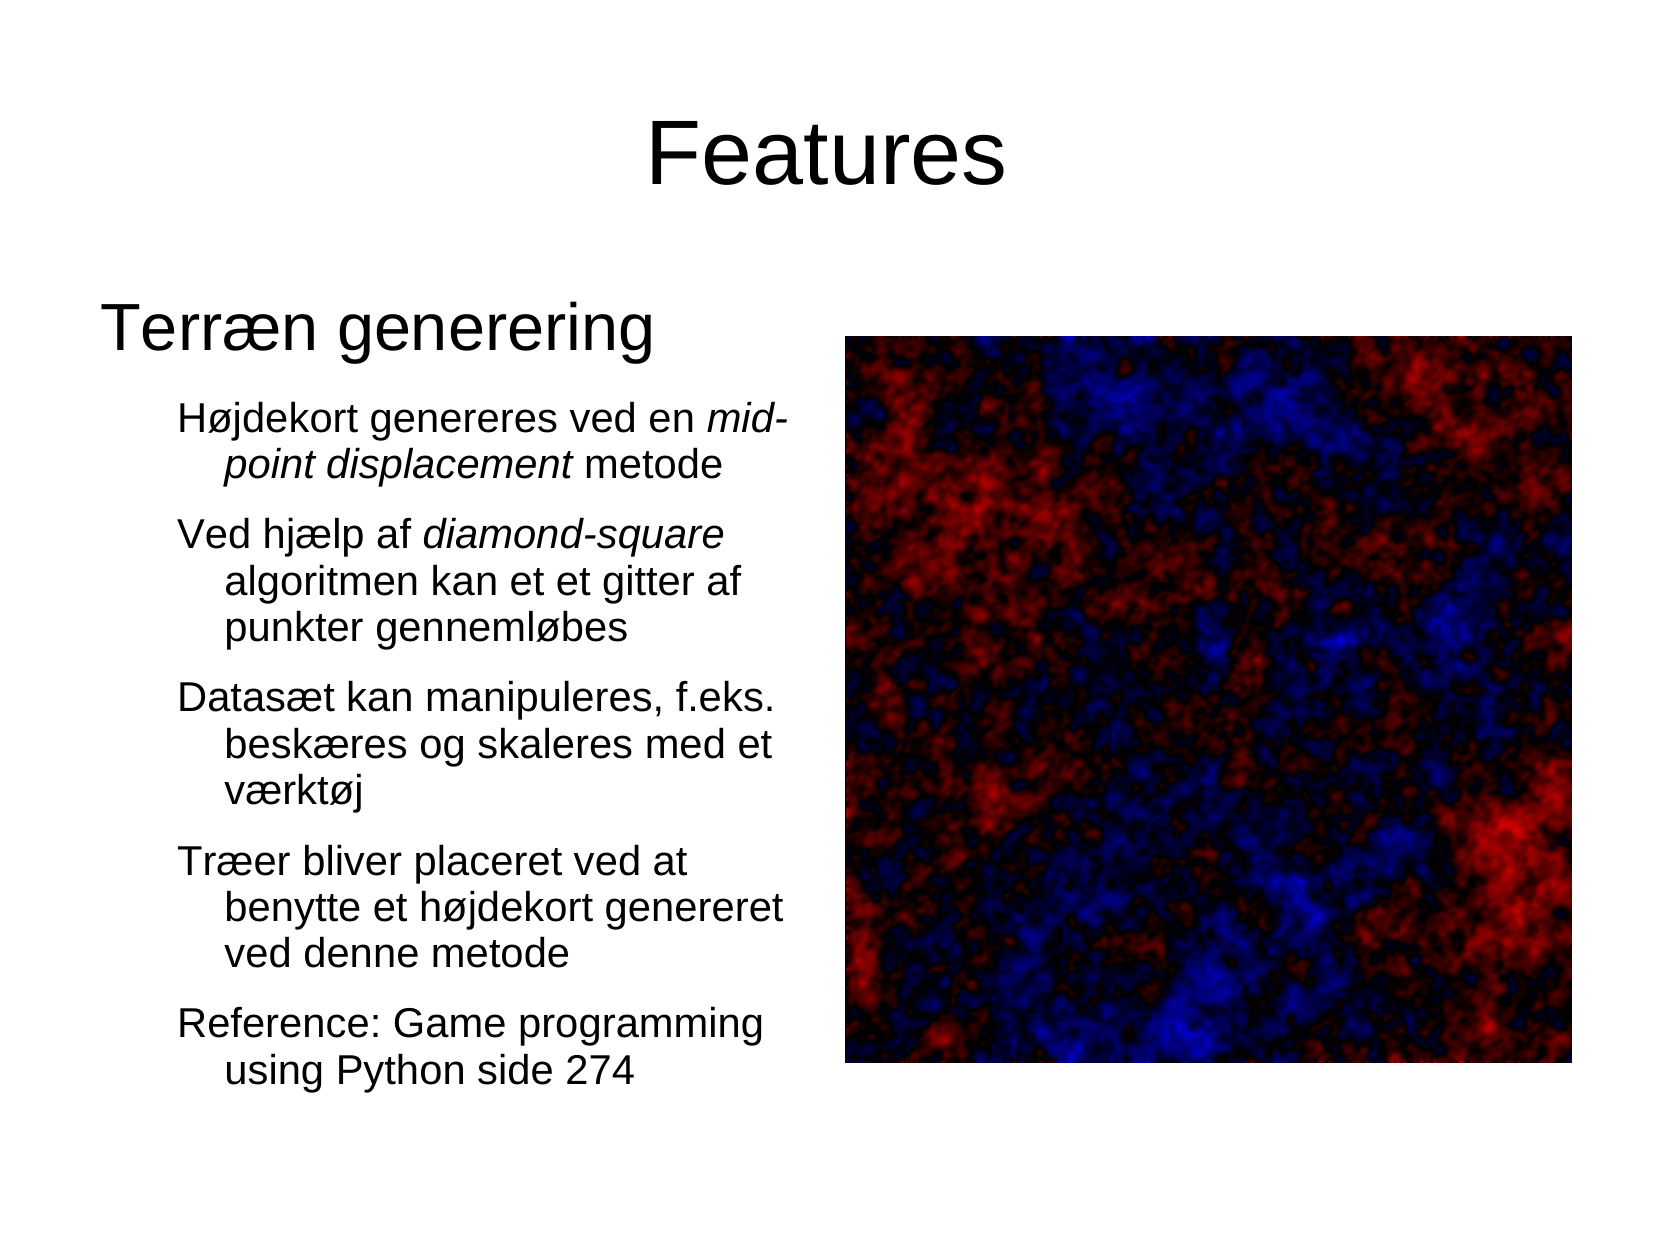

# Features
Terræn generering
Højdekort genereres ved en mid-point displacement metode
Ved hjælp af diamond-square algoritmen kan et et gitter af punkter gennemløbes
Datasæt kan manipuleres, f.eks. beskæres og skaleres med et værktøj
Træer bliver placeret ved at benytte et højdekort genereret ved denne metode
Reference: Game programming using Python side 274